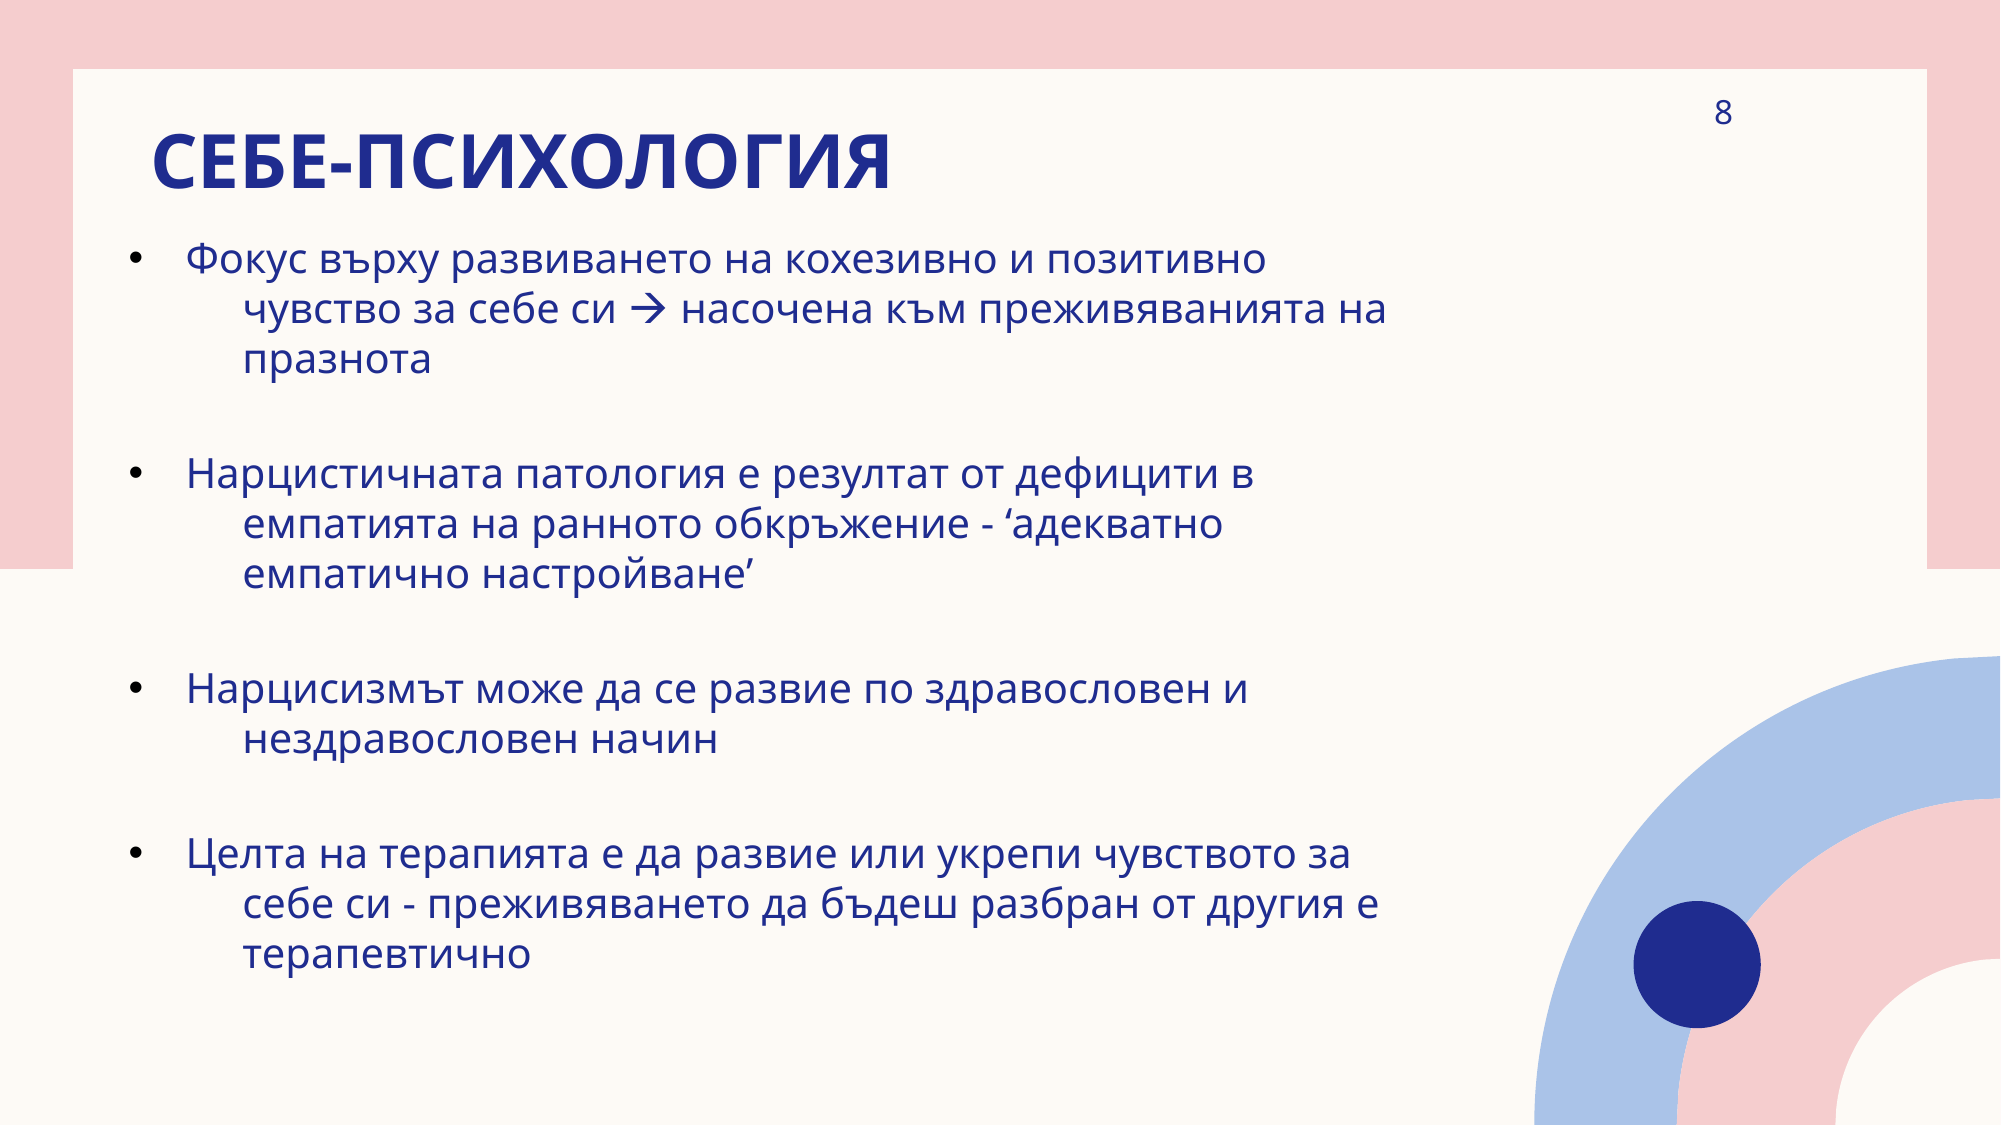

# Себе-психология
Фокус върху развиването на кохезивно и позитивно чувство за себе си  насочена към преживяванията на празнота
Нарцистичната патология е резултат от дефицити в емпатията на ранното обкръжение - ‘адекватно емпатично настройване’
Нарцисизмът може да се развие по здравословен и нездравословен начин
Целта на терапията е да развие или укрепи чувството за себе си - преживяването да бъдеш разбран от другия е терапевтично